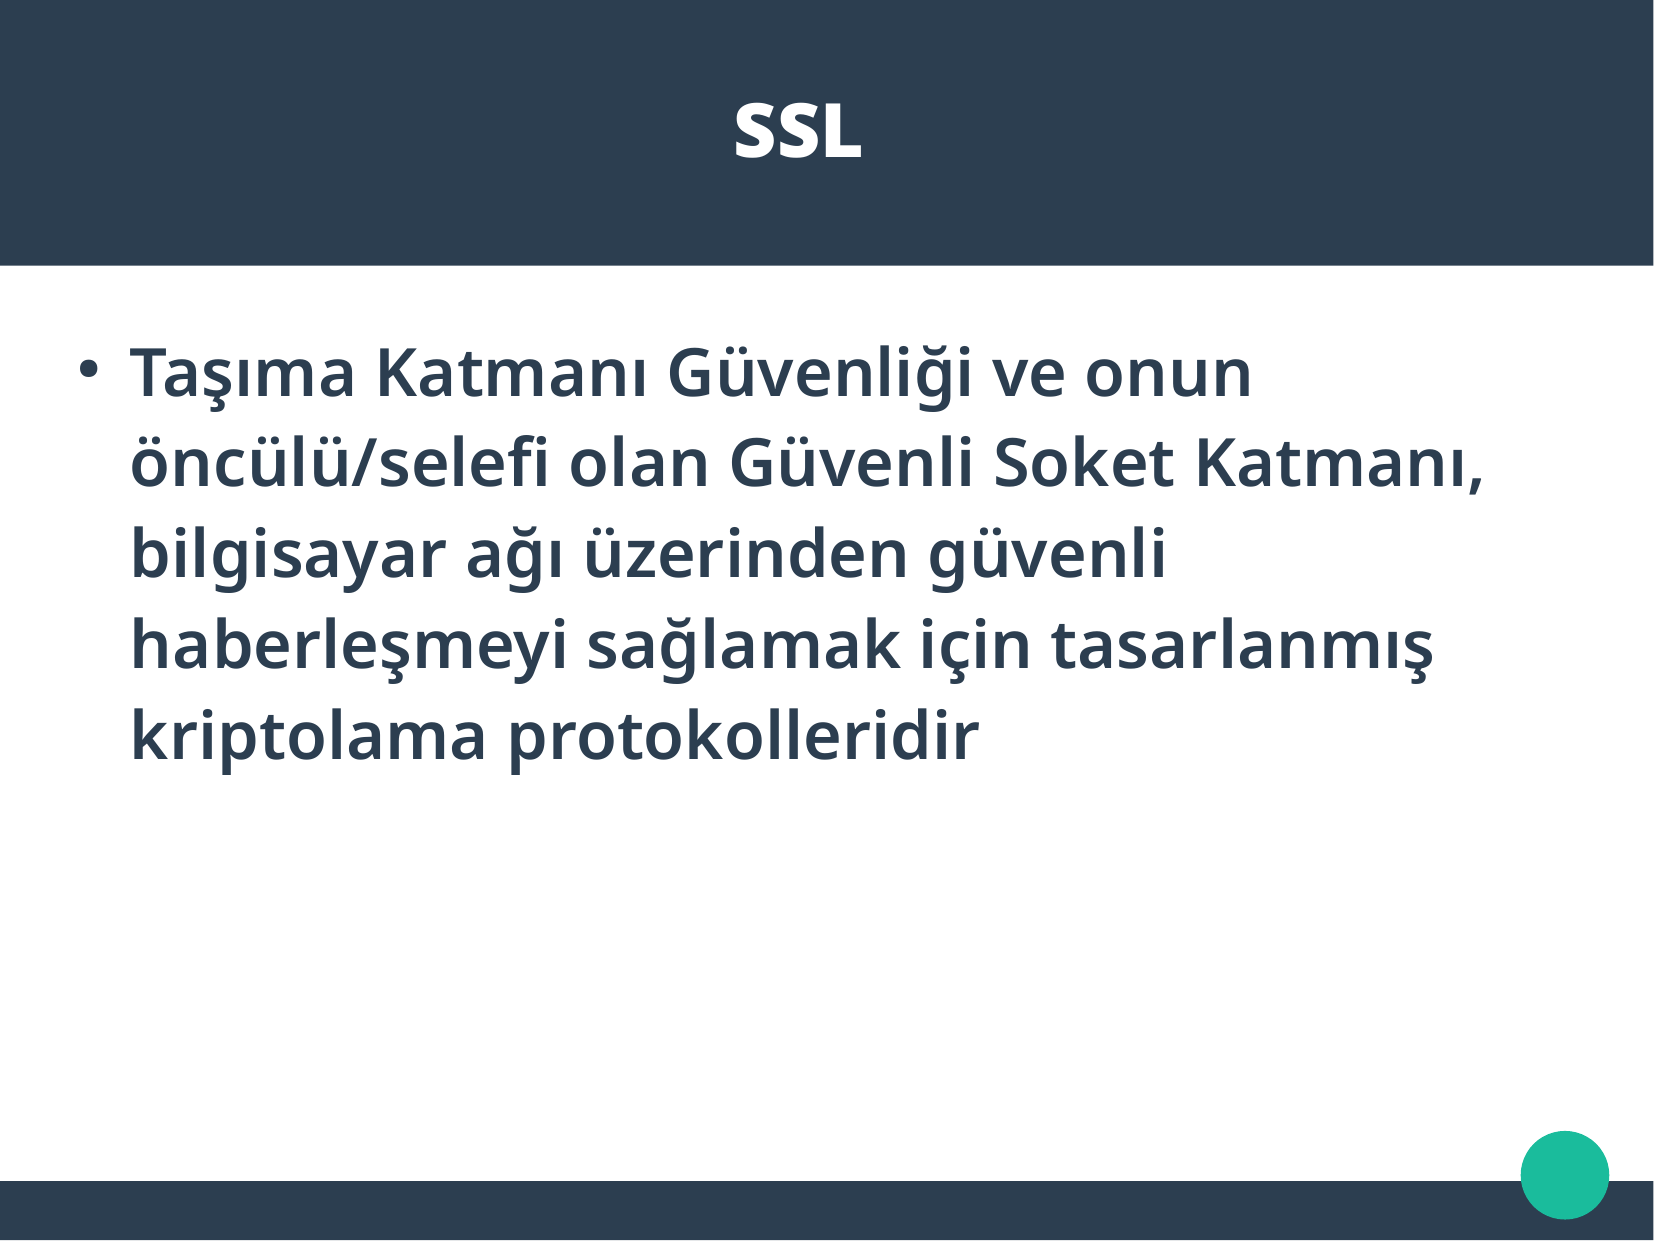

# SSL
Taşıma Katmanı Güvenliği ve onun öncülü/selefi olan Güvenli Soket Katmanı, bilgisayar ağı üzerinden güvenli haberleşmeyi sağlamak için tasarlanmış kriptolama protokolleridir